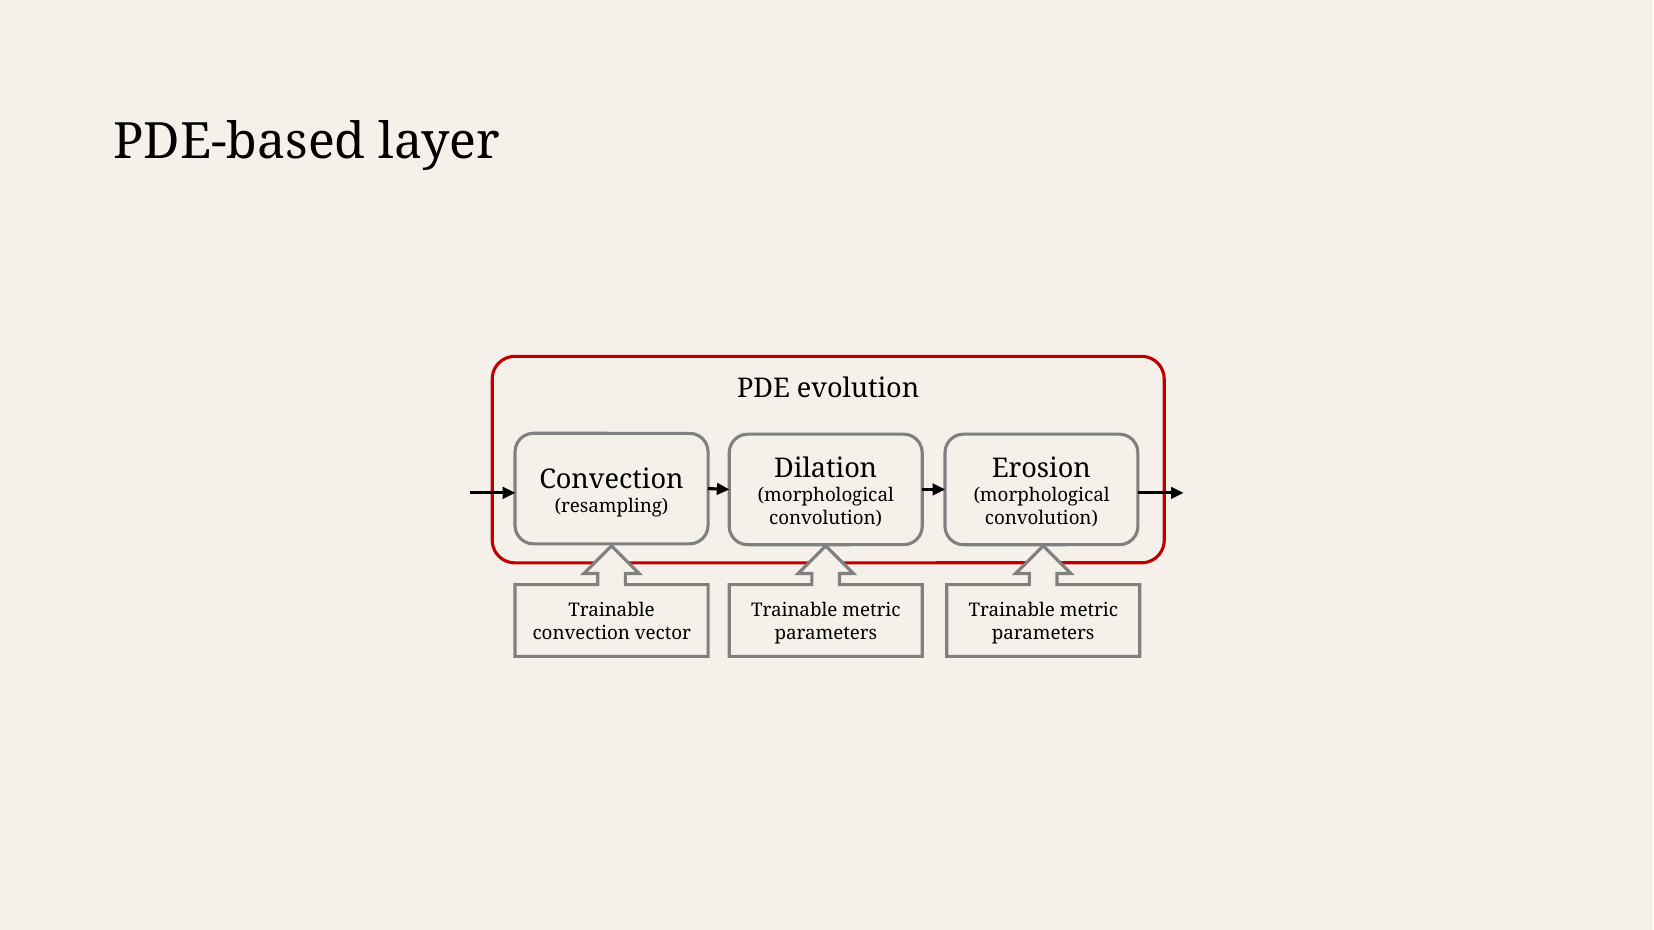

# PDE-based layer
PDE evolution
Convection
(resampling)
Dilation
(morphological convolution)
Erosion
(morphological convolution)
Trainable convection vector
Trainable metric parameters
Trainable metric parameters